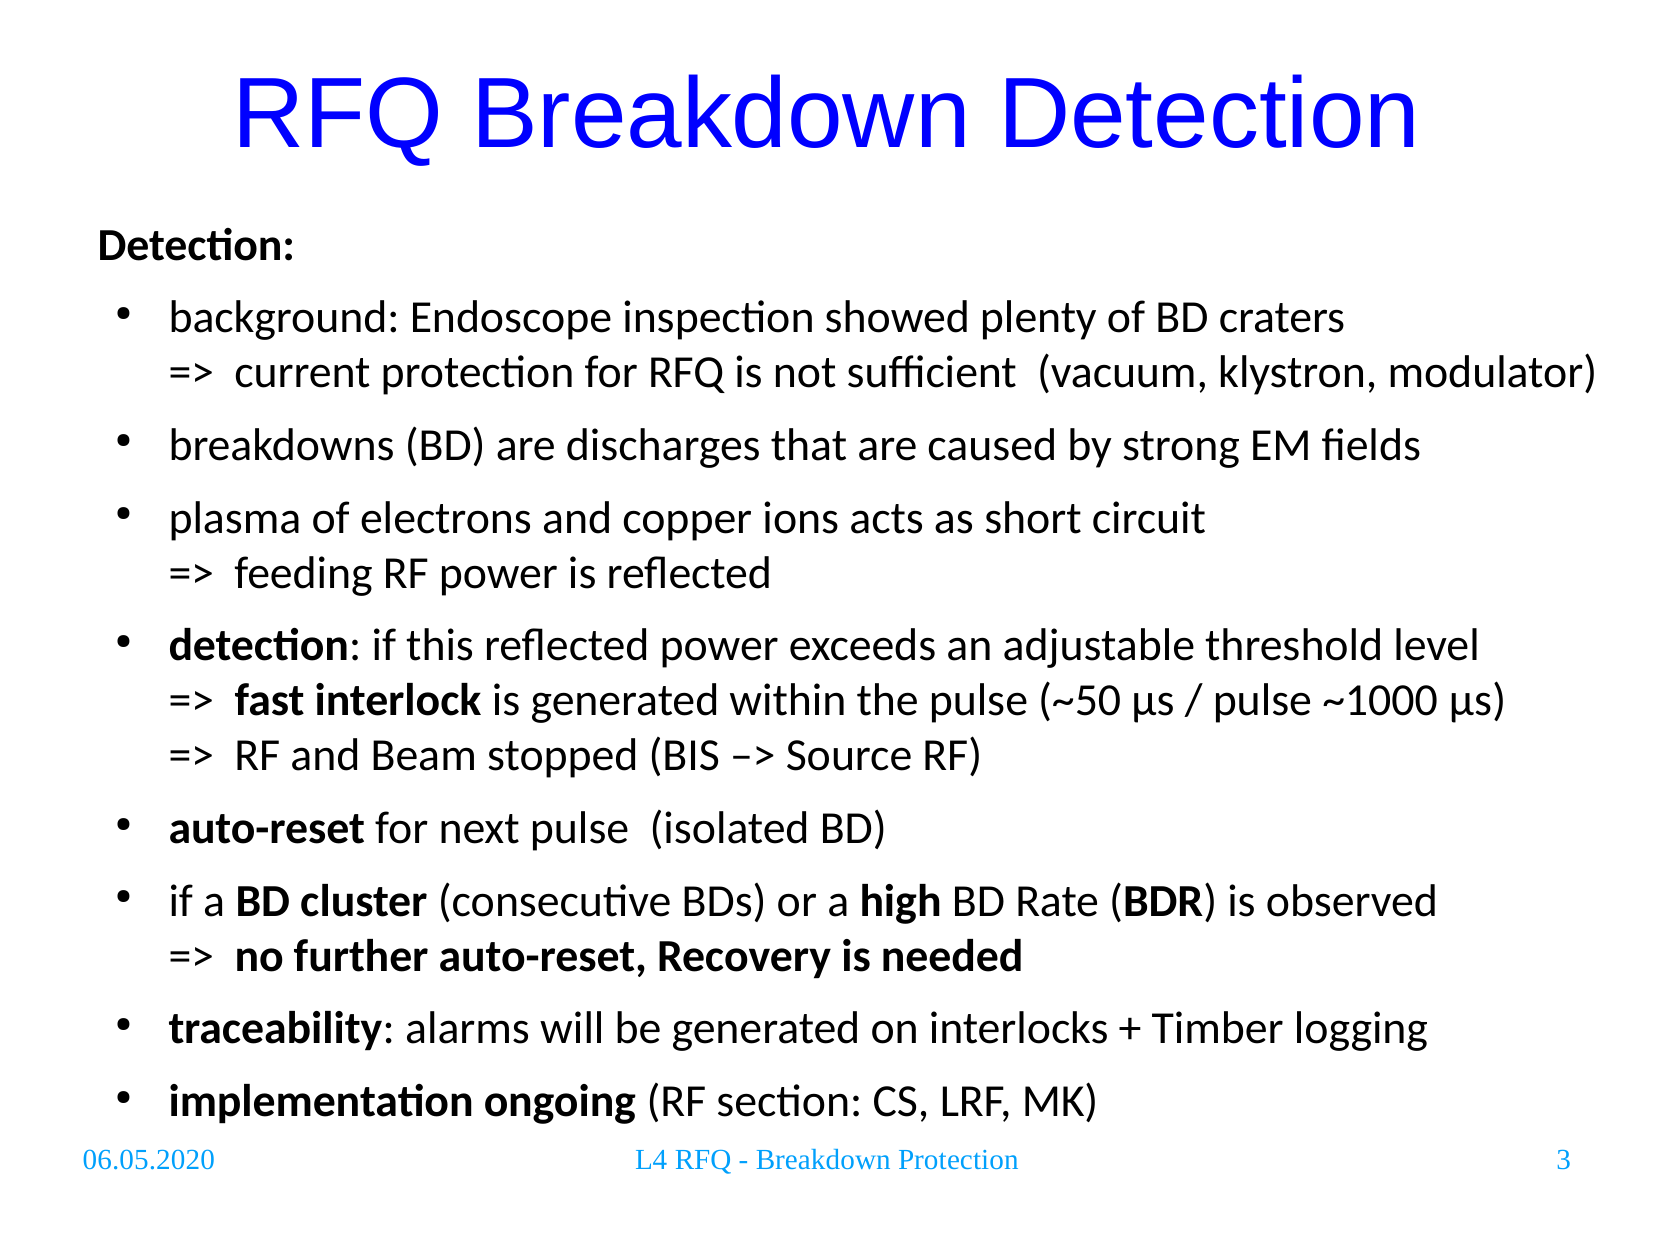

# RFQ Breakdown Detection
Detection:
background: Endoscope inspection showed plenty of BD craters
=> current protection for RFQ is not sufficient (vacuum, klystron, modulator)
breakdowns (BD) are discharges that are caused by strong EM fields
plasma of electrons and copper ions acts as short circuit
=> feeding RF power is reflected
detection: if this reflected power exceeds an adjustable threshold level
=> fast interlock is generated within the pulse (~50 μs / pulse ~1000 μs)
=> RF and Beam stopped (BIS –> Source RF)
auto-reset for next pulse (isolated BD)
if a BD cluster (consecutive BDs) or a high BD Rate (BDR) is observed
=> no further auto-reset, Recovery is needed
traceability: alarms will be generated on interlocks + Timber logging
implementation ongoing (RF section: CS, LRF, MK)
06.05.2020
L4 RFQ - Breakdown Protection
3